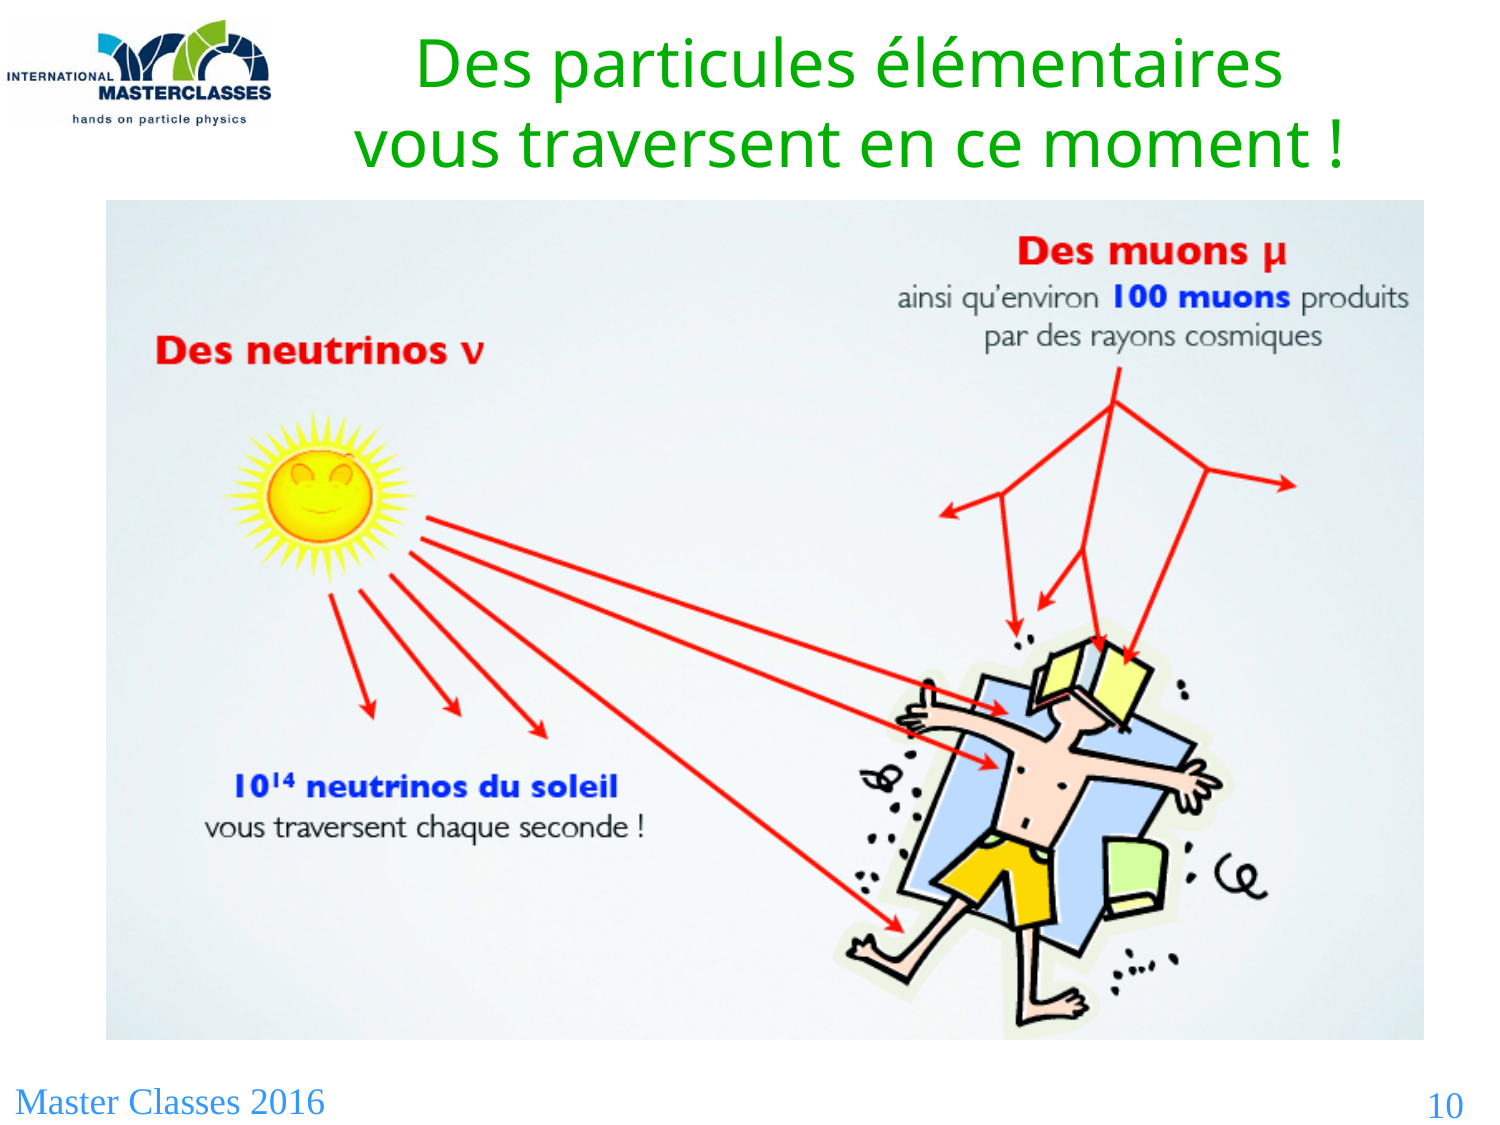

# Des particules élémentaires vous traversent en ce moment !
Master Classes 2016
10